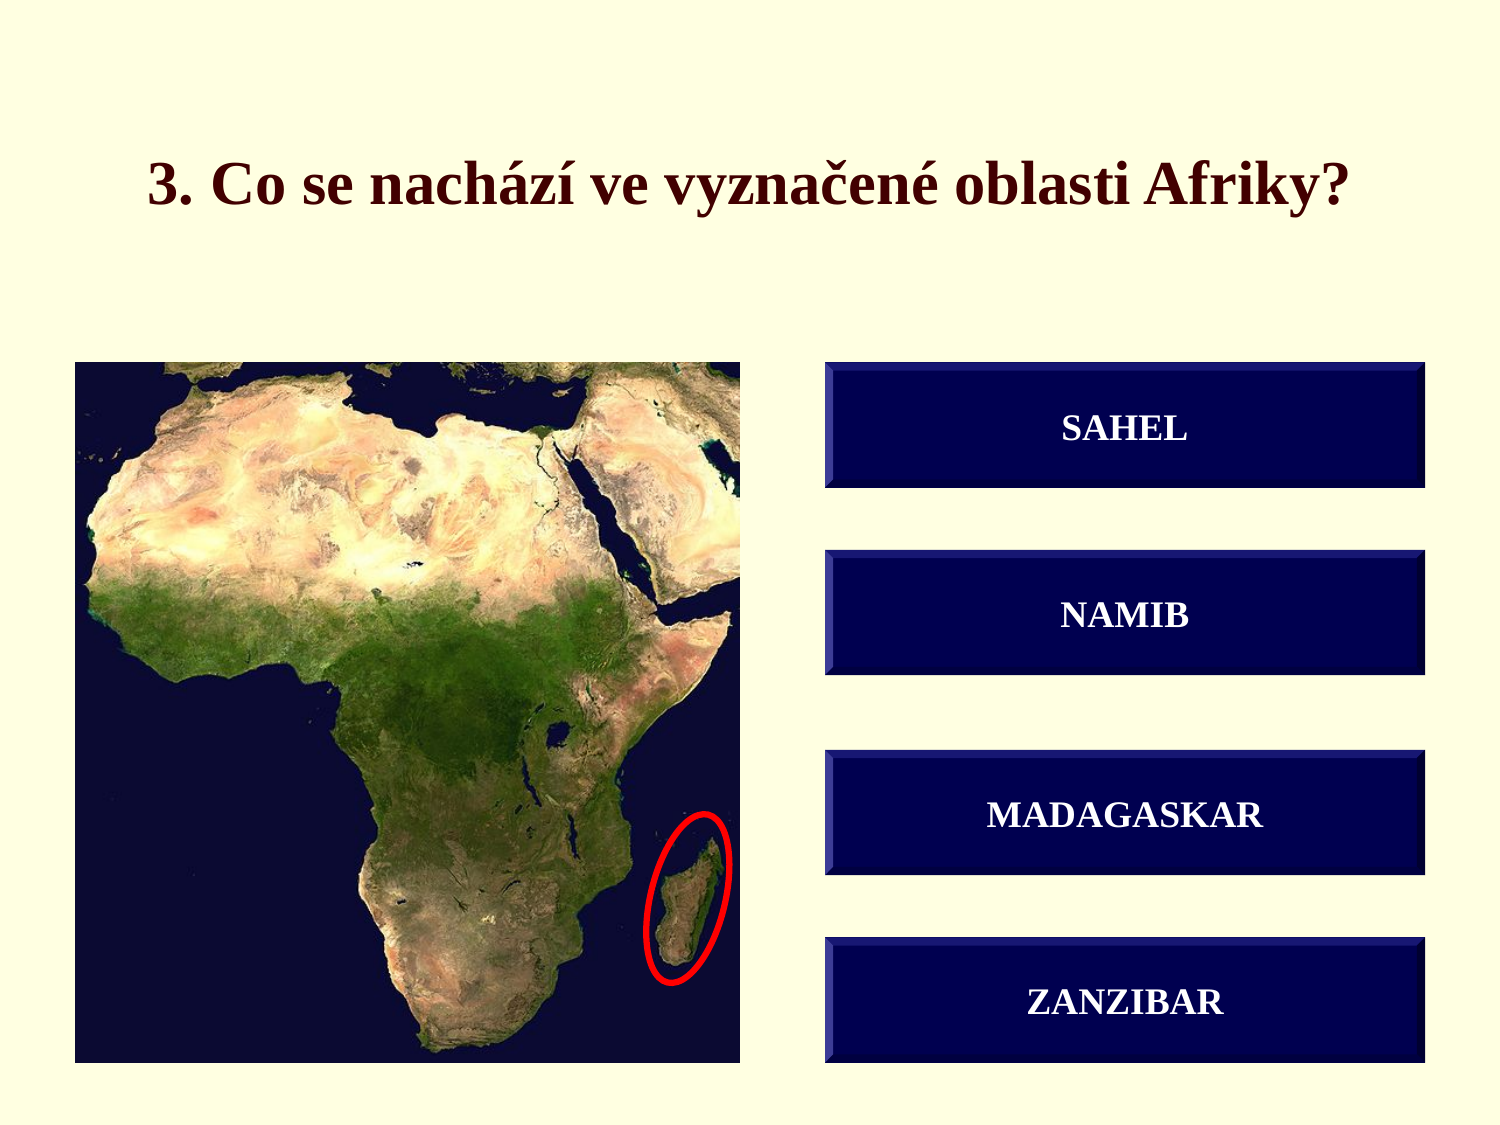

# 3. Co se nachází ve vyznačené oblasti Afriky?
SAHEL
NAMIB
MADAGASKAR
ZANZIBAR